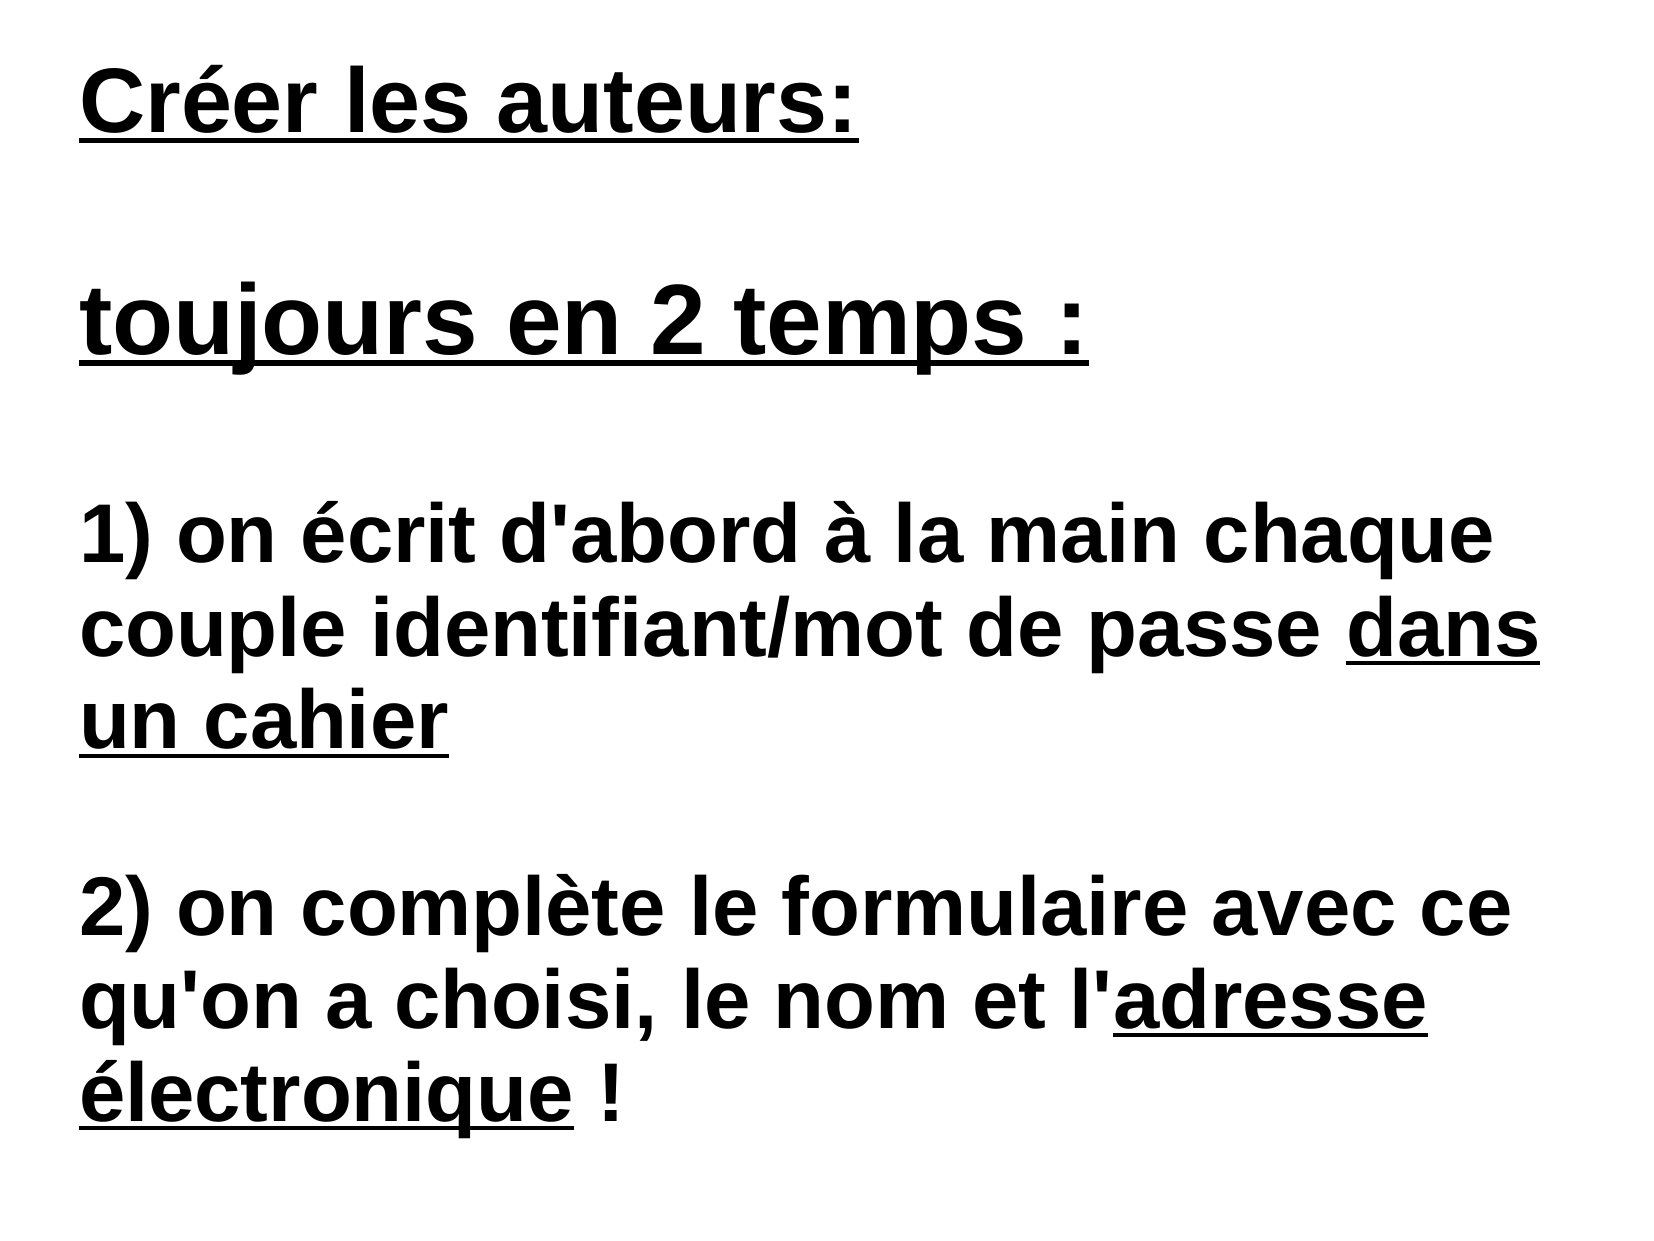

Créer les auteurs:
toujours en 2 temps :
1) on écrit d'abord à la main chaque couple identifiant/mot de passe dans un cahier
2) on complète le formulaire avec ce qu'on a choisi, le nom et l'adresse électronique !